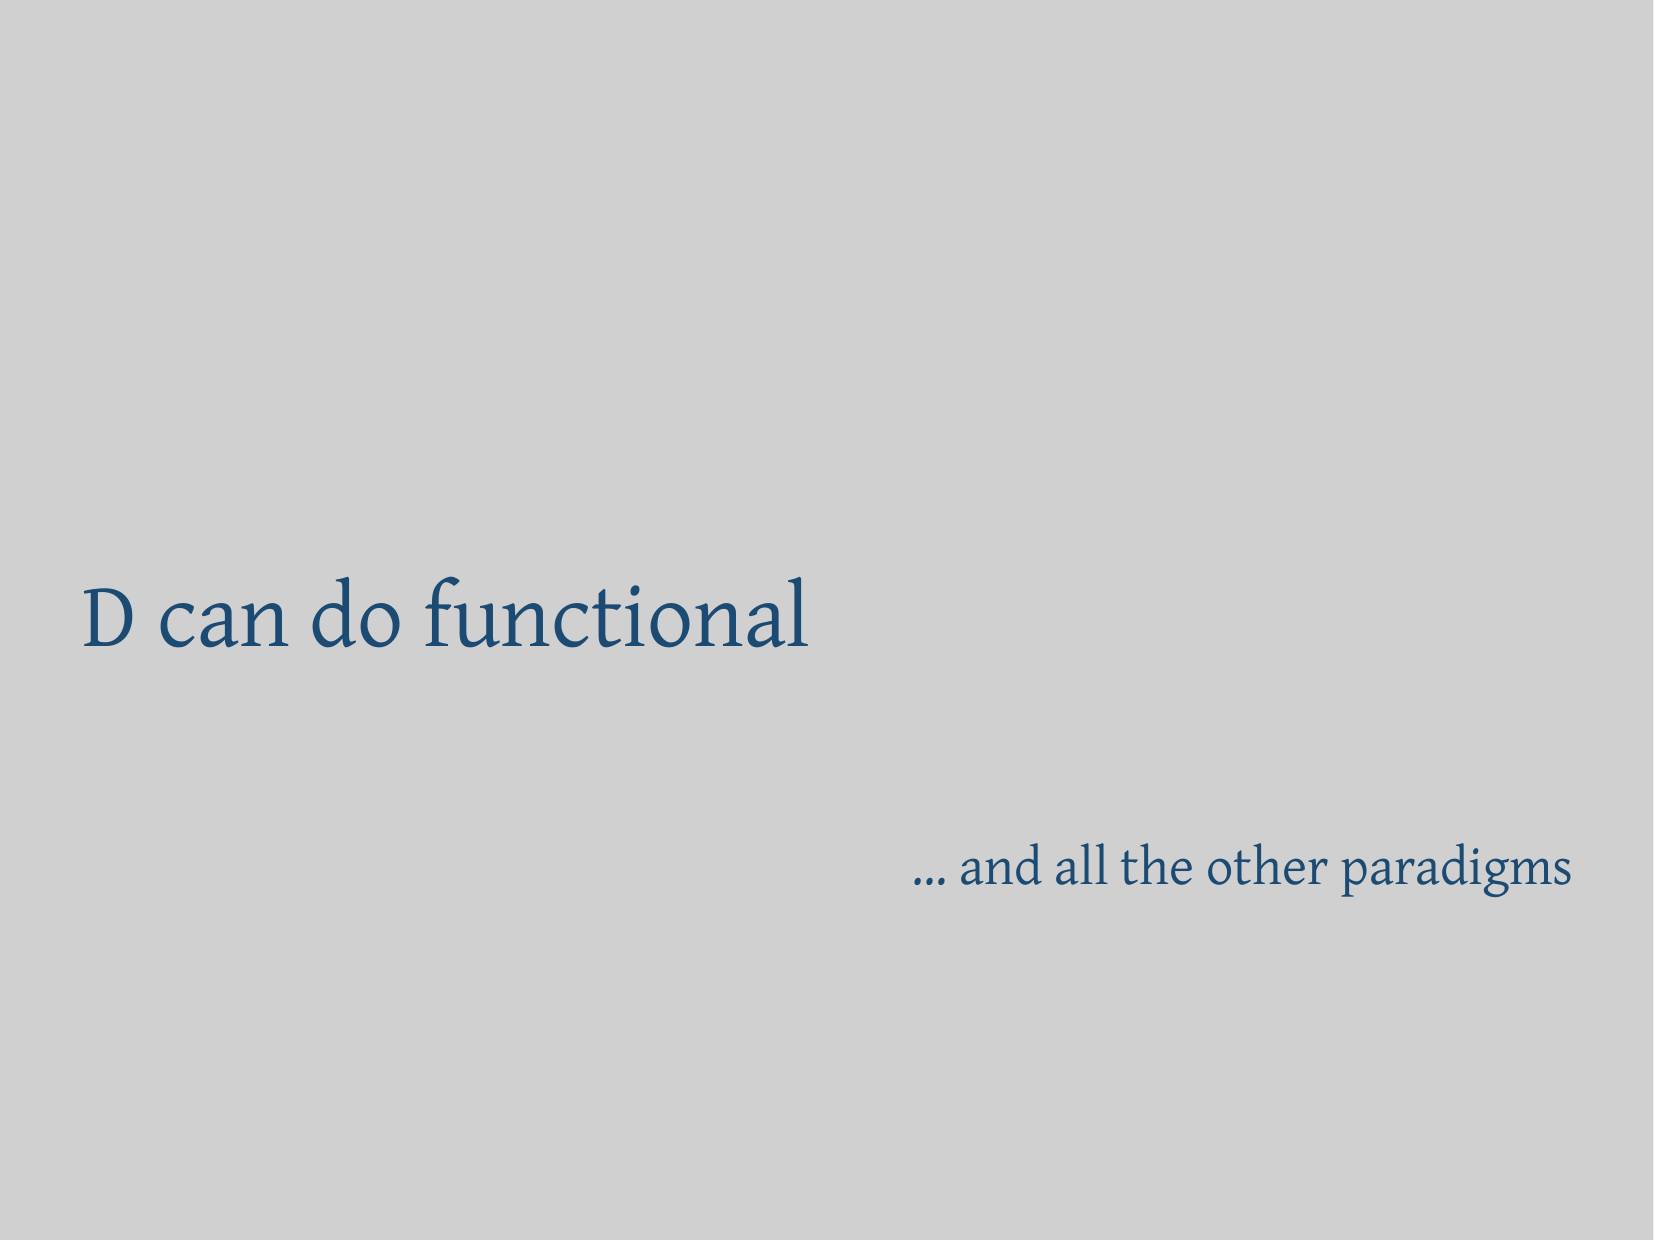

# D can do functional
… and all the other paradigms